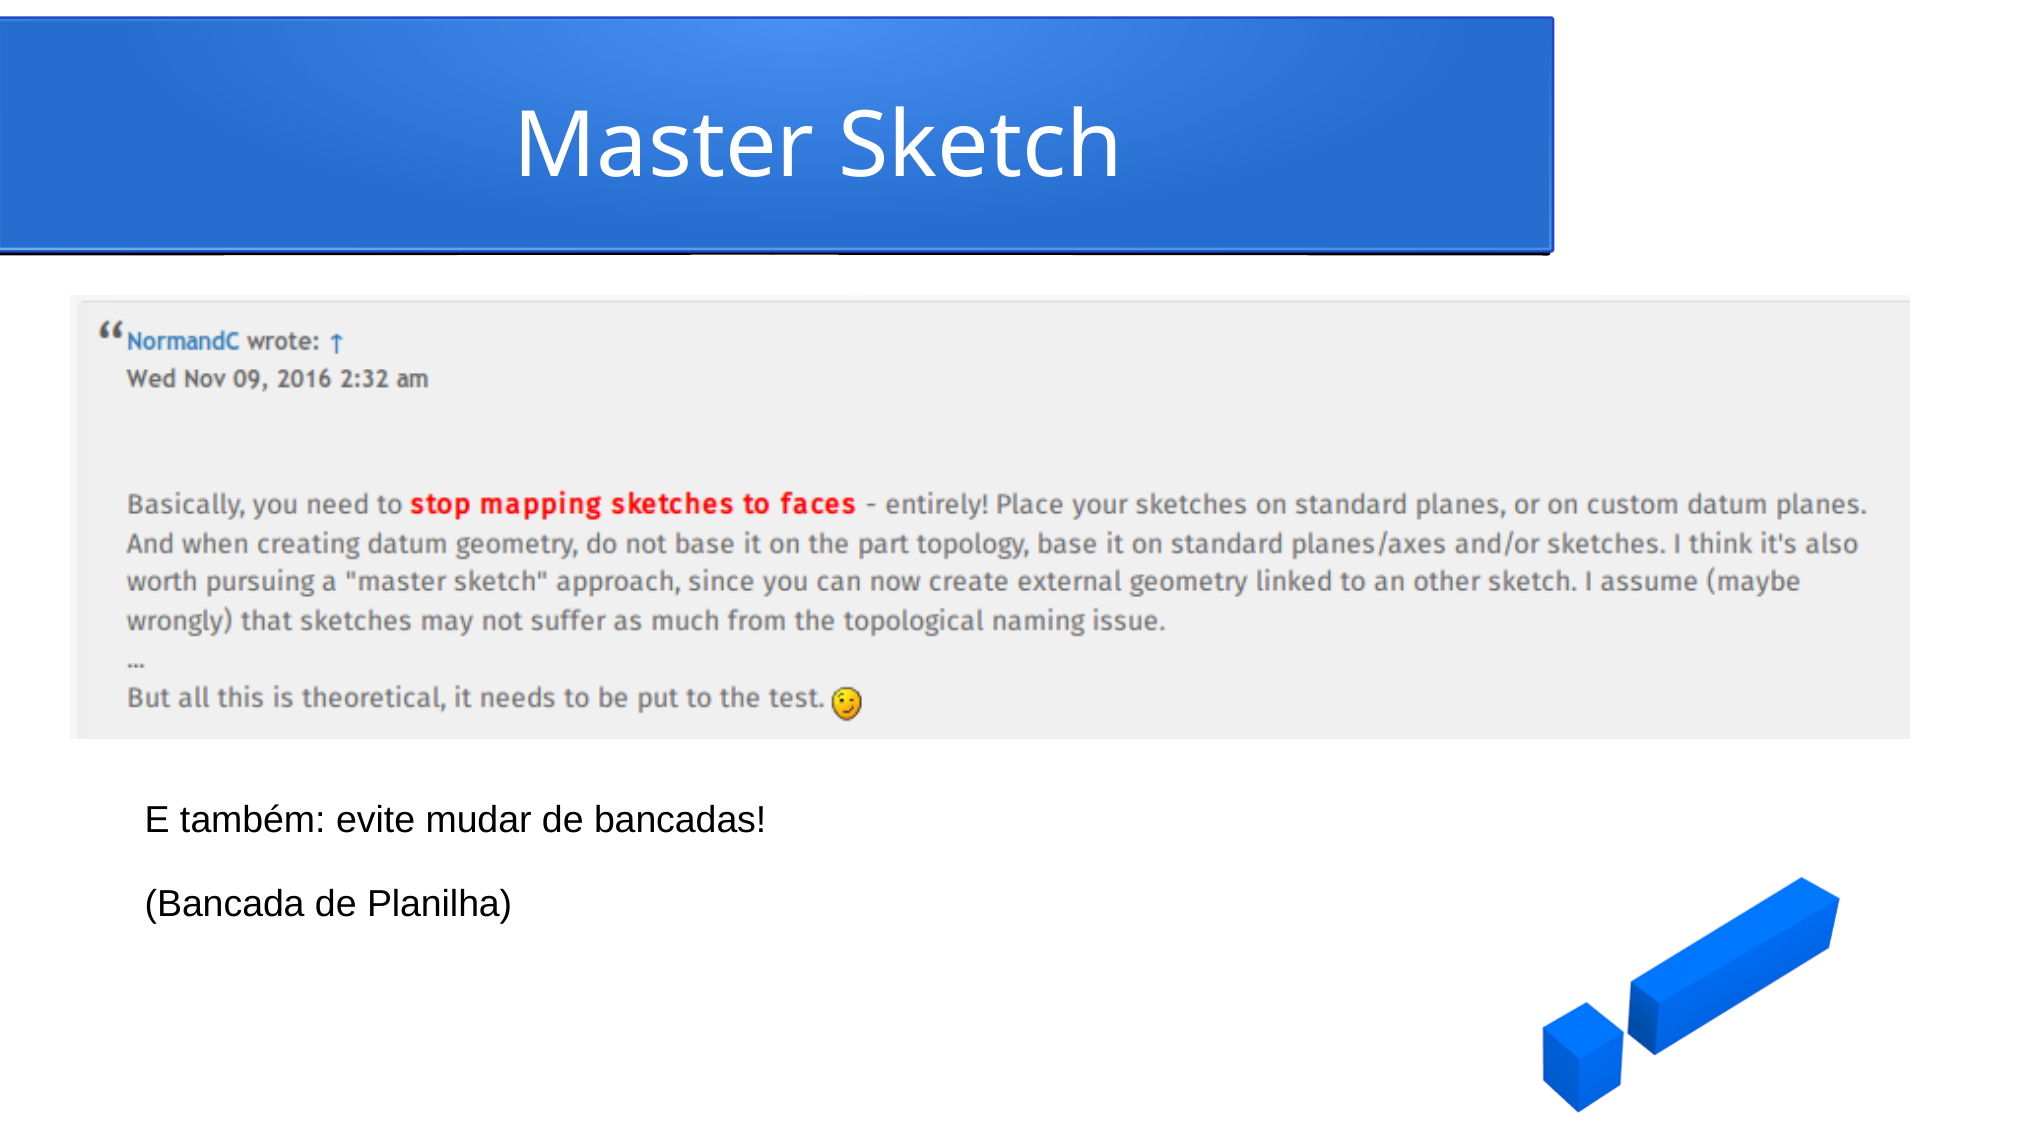

# Master Sketch
E também: evite mudar de bancadas!
(Bancada de Planilha)